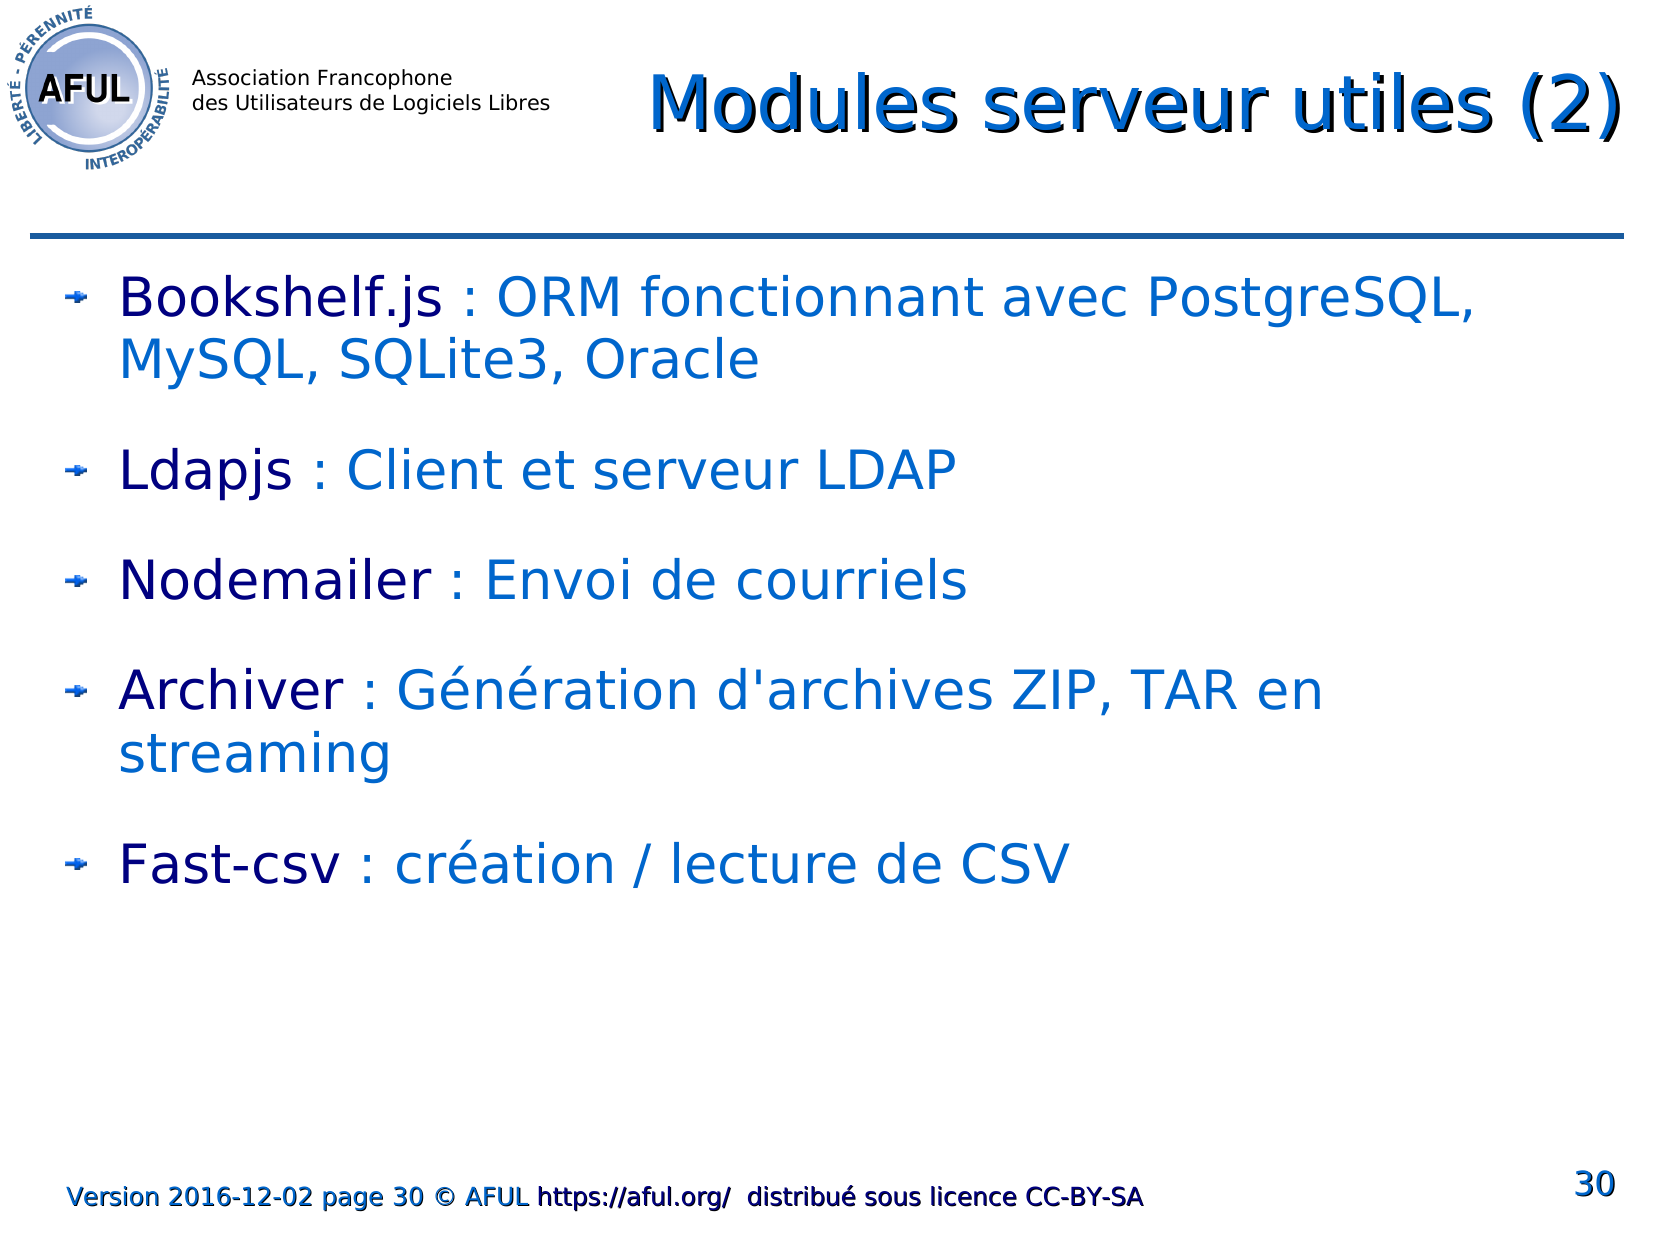

# Modules serveur utiles (2)
Bookshelf.js : ORM fonctionnant avec PostgreSQL, MySQL, SQLite3, Oracle
Ldapjs : Client et serveur LDAP
Nodemailer : Envoi de courriels
Archiver : Génération d'archives ZIP, TAR en streaming
Fast-csv : création / lecture de CSV